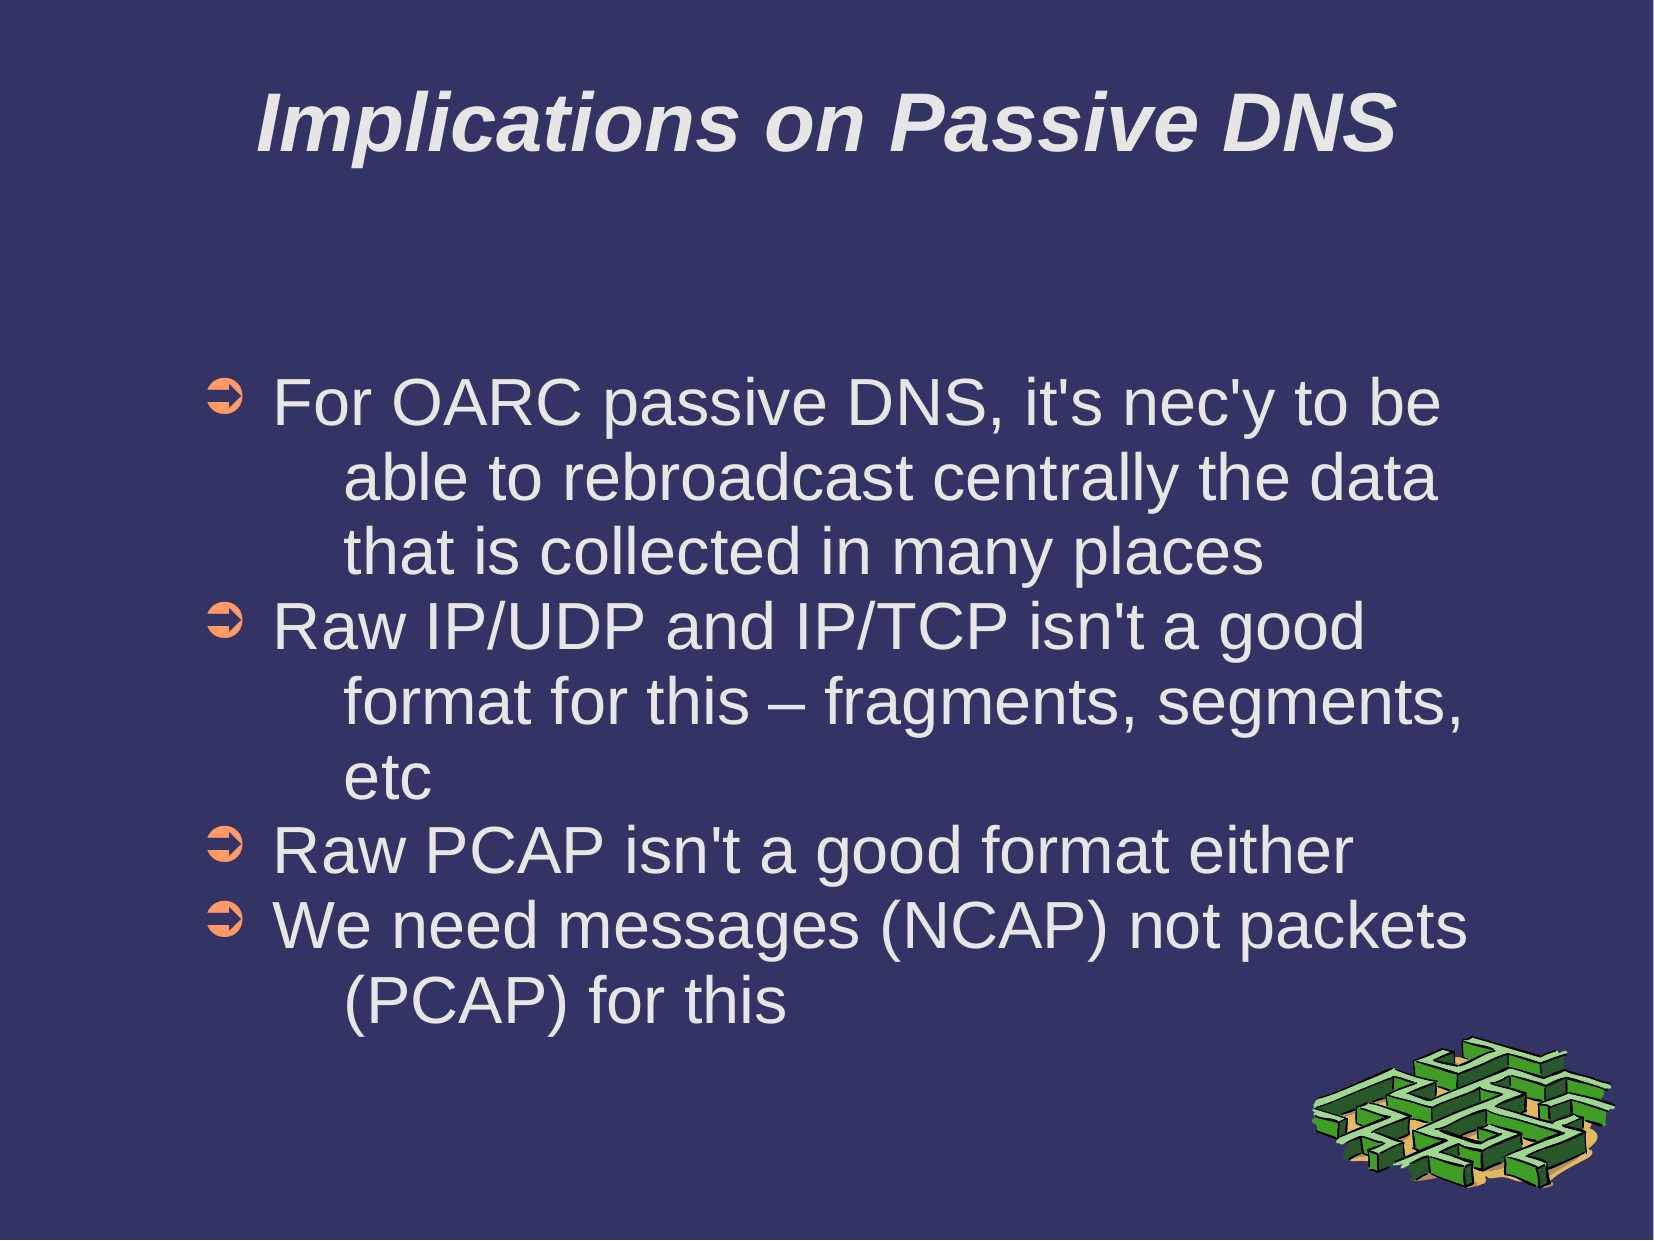

# Implications on Passive DNS
For OARC passive DNS, it's nec'y to be able to rebroadcast centrally the data that is collected in many places
Raw IP/UDP and IP/TCP isn't a good format for this – fragments, segments, etc
Raw PCAP isn't a good format either
We need messages (NCAP) not packets (PCAP) for this